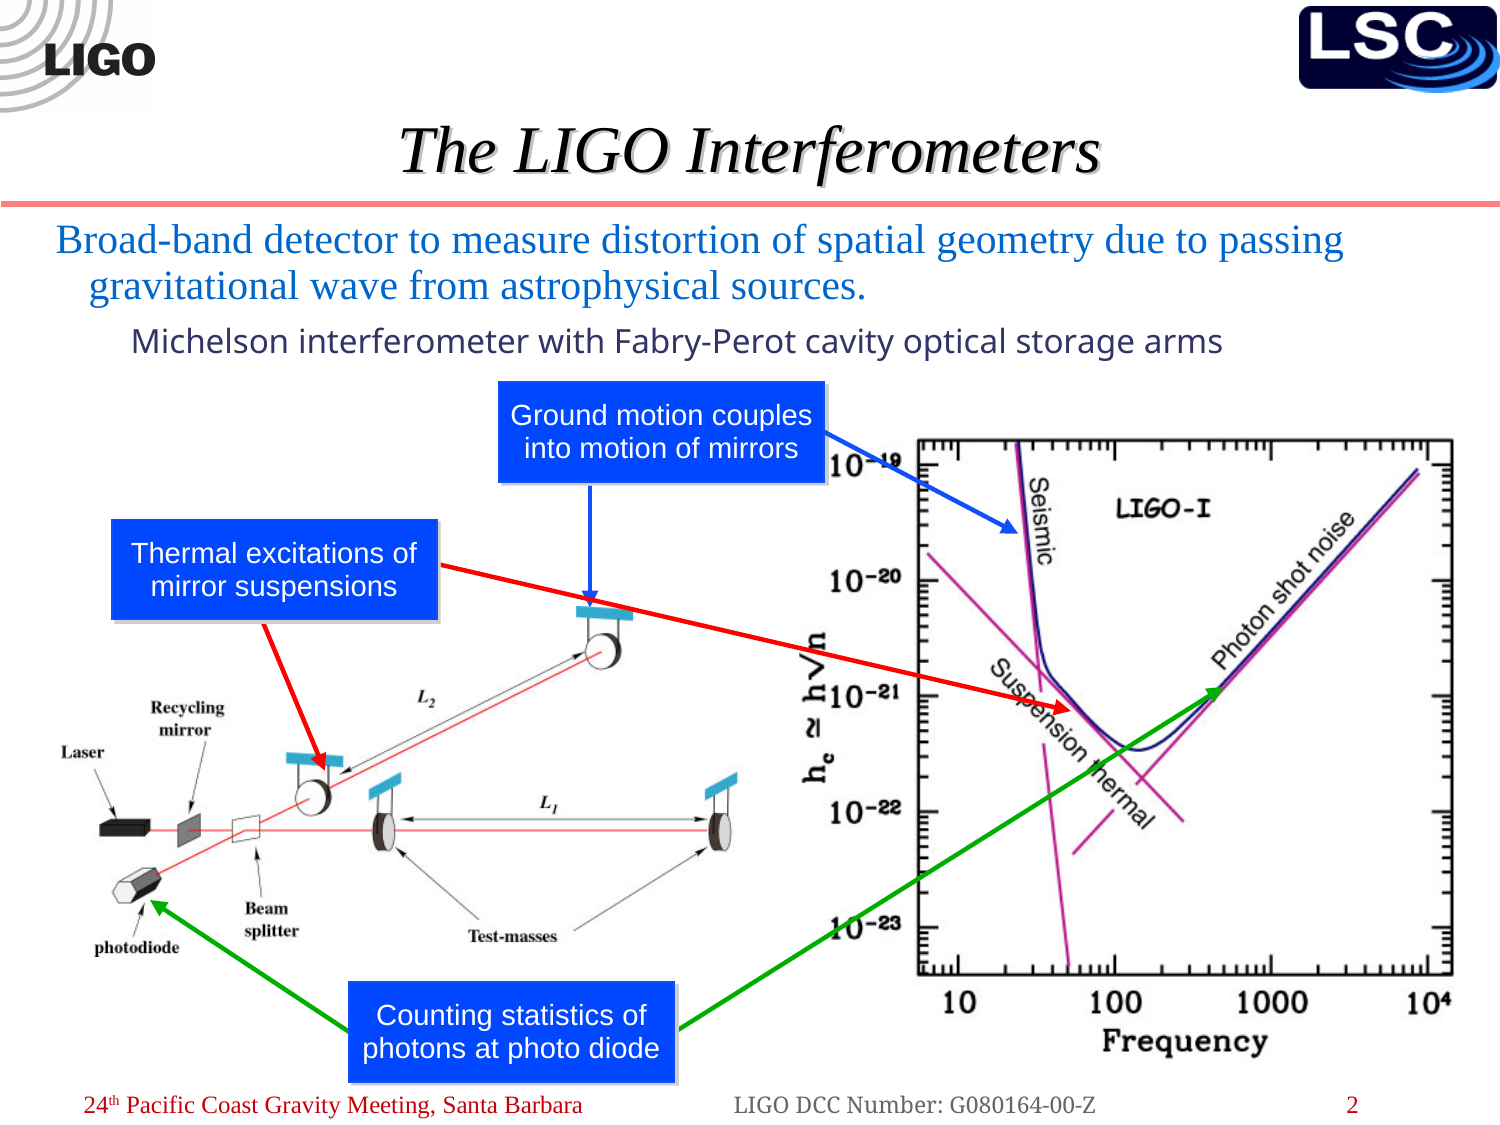

# The LIGO Interferometers
Broad-band detector to measure distortion of spatial geometry due to passing gravitational wave from astrophysical sources.
Michelson interferometer with Fabry-Perot cavity optical storage arms
Ground motion couples
into motion of mirrors
Thermal excitations of
mirror suspensions
Counting statistics of
photons at photo diode